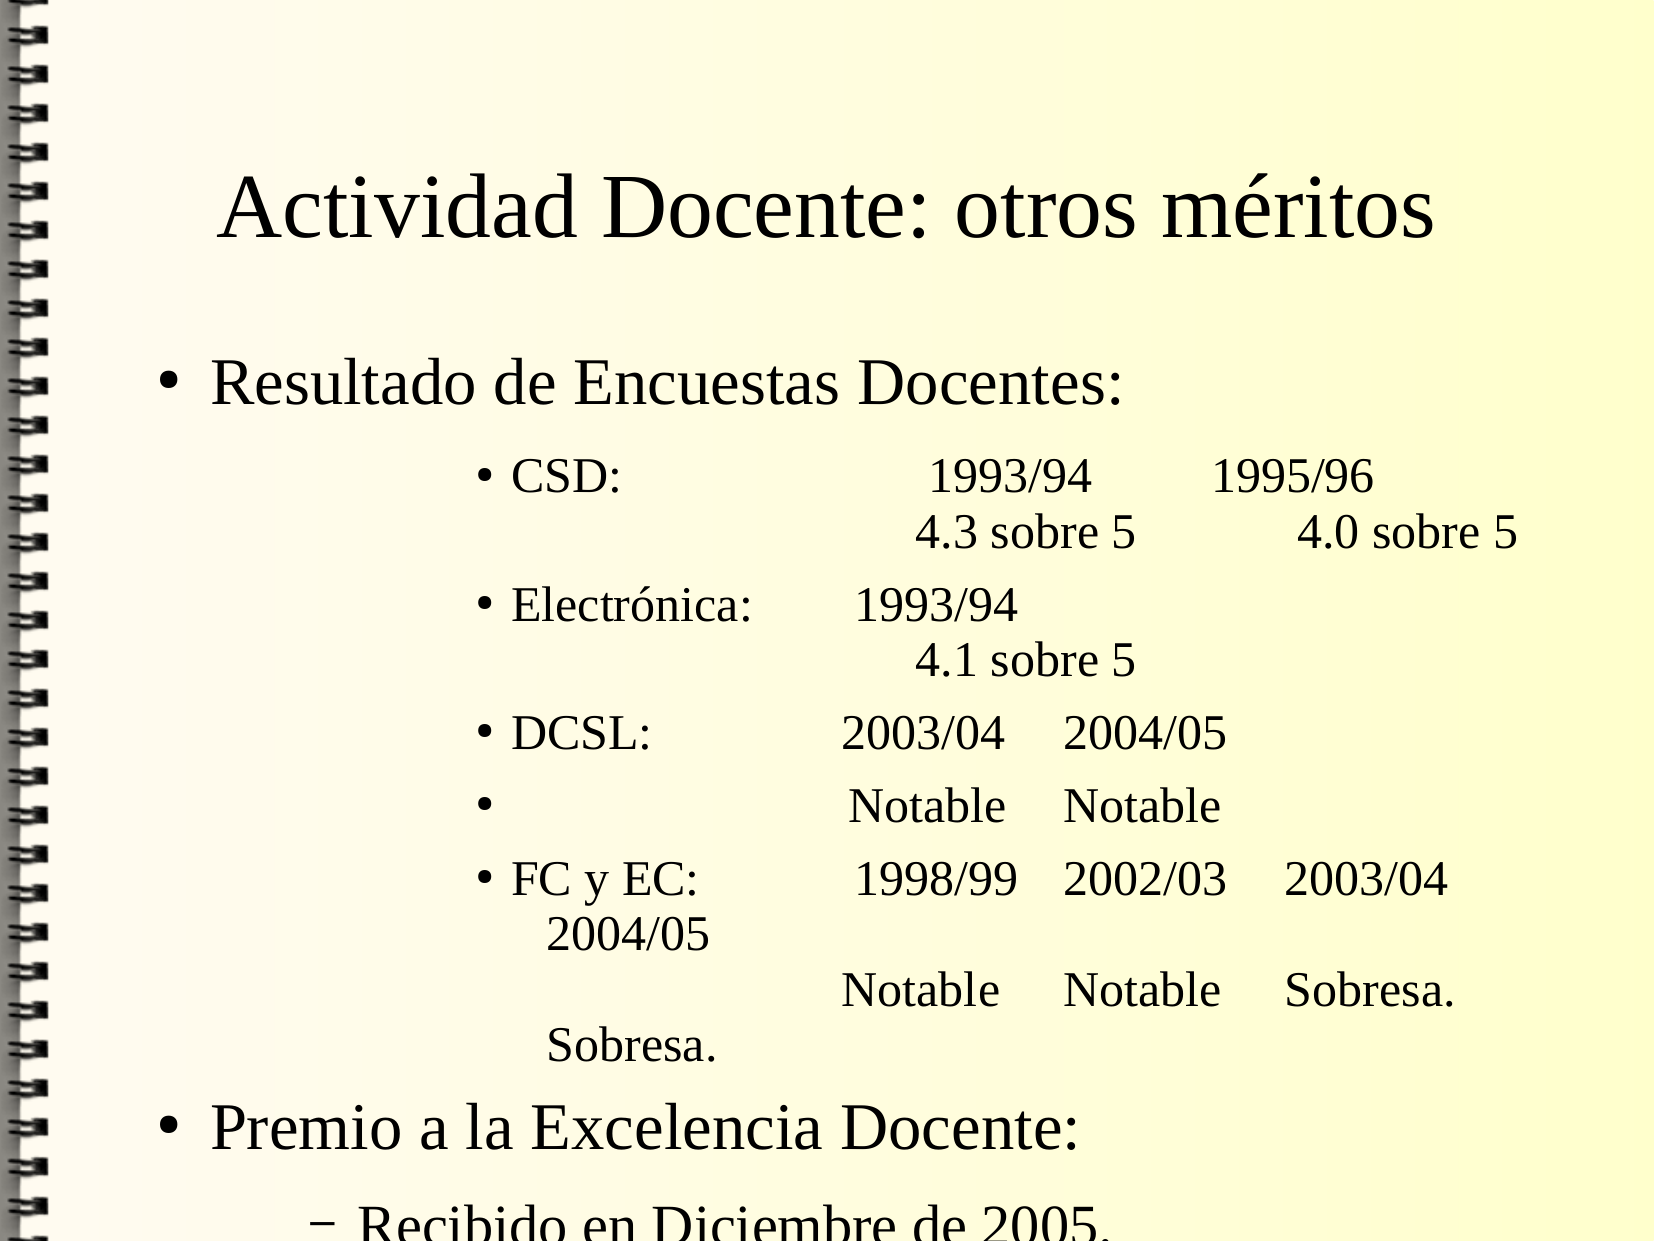

# Actividad Docente: otros méritos
Resultado de Encuestas Docentes:
CSD:				 1993/94		1995/96
					4.3 sobre 5			 4.0 sobre 5
Electrónica:		 1993/94
					4.1 sobre 5
DCSL:			2003/04	2004/05
 Notable	Notable
FC y EC:		 1998/99	2002/03	2003/04	2004/05
				Notable	Notable	Sobresa.	Sobresa.
Premio a la Excelencia Docente:
Recibido en Diciembre de 2005.